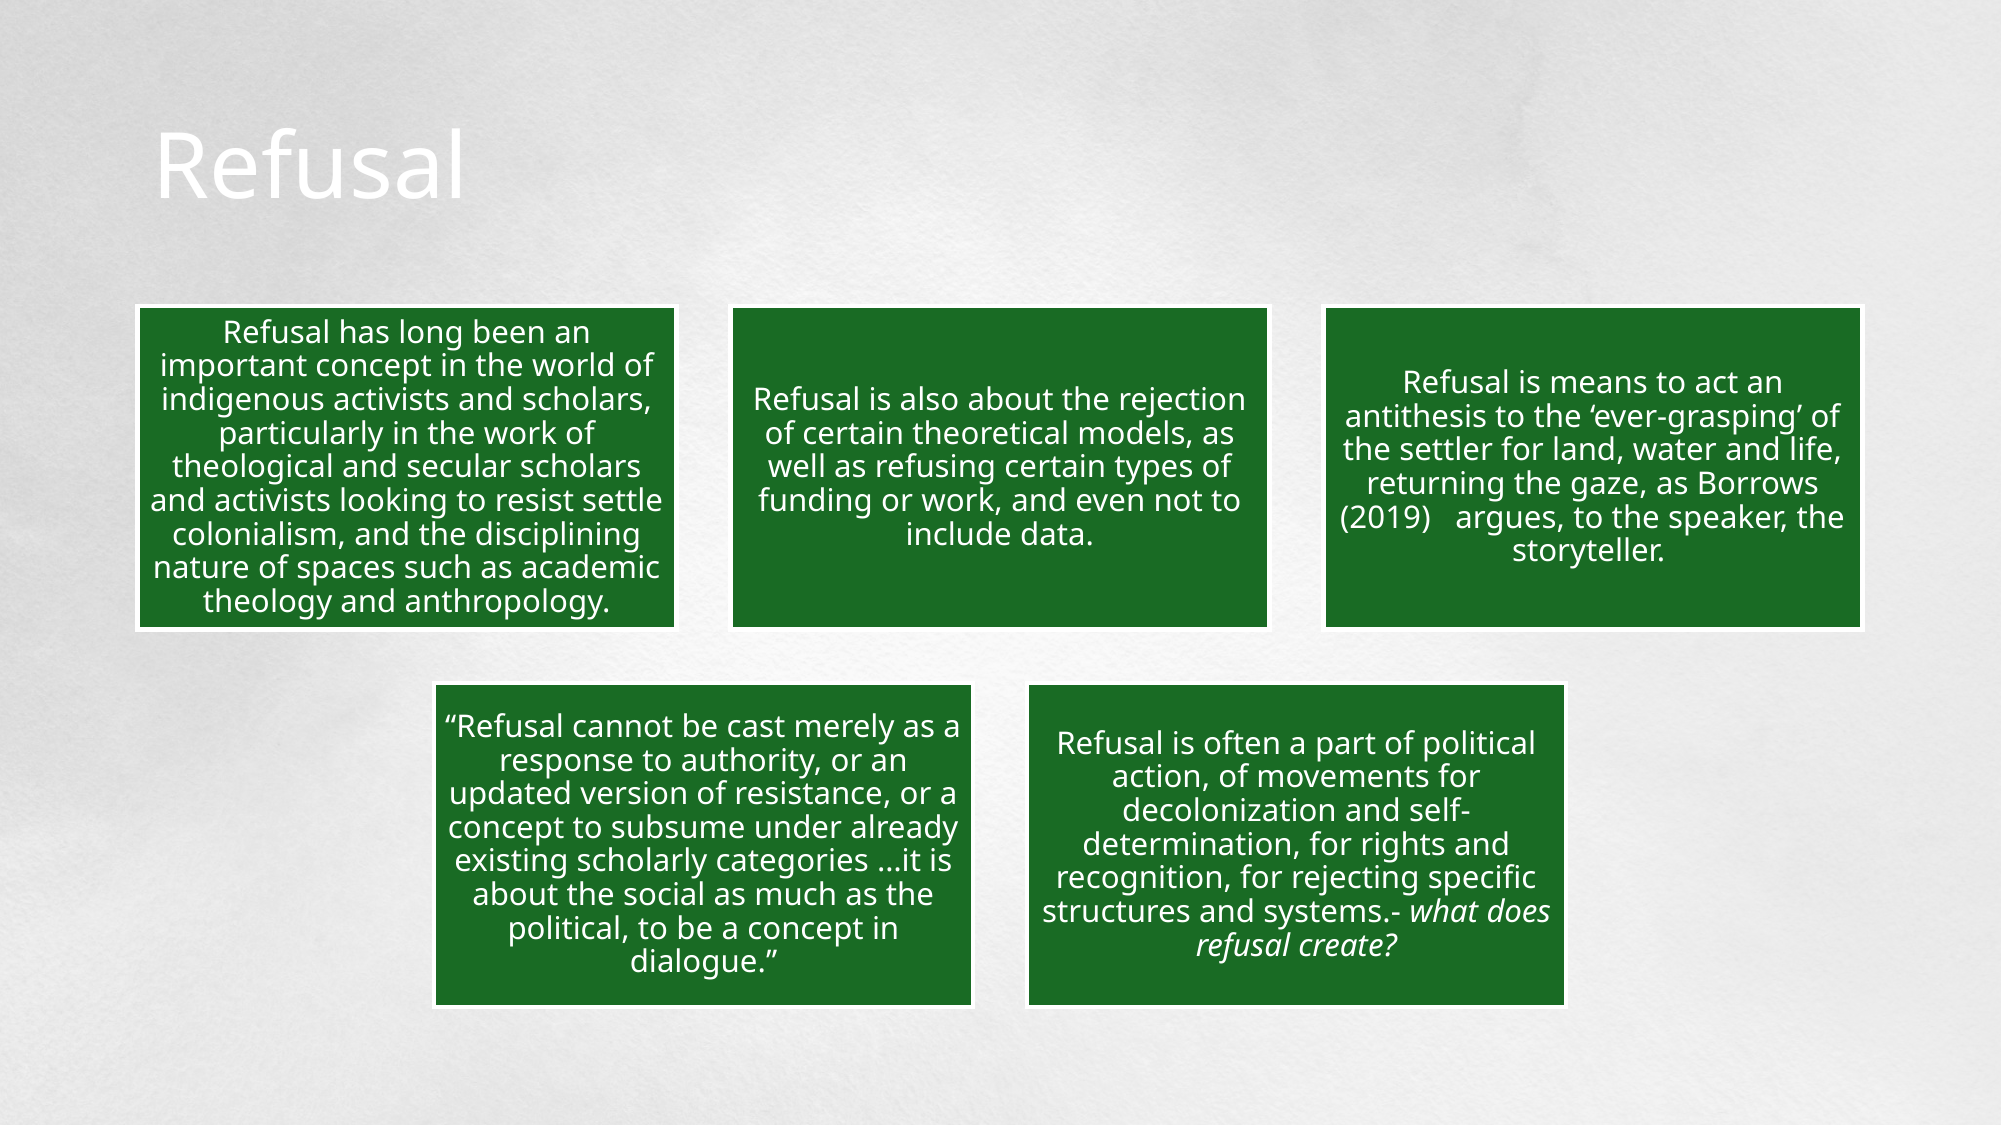

# Refusal
Refusal has long been an important concept in the world of indigenous activists and scholars, particularly in the work of theological and secular scholars and activists looking to resist settle colonialism, and the disciplining nature of spaces such as academic theology and anthropology.
Refusal is also about the rejection of certain theoretical models, as well as refusing certain types of funding or work, and even not to include data.
Refusal is means to act an antithesis to the ‘ever-grasping’ of the settler for land, water and life, returning the gaze, as Borrows (2019) argues, to the speaker, the storyteller.
“Refusal cannot be cast merely as a response to authority, or an updated version of resistance, or a concept to subsume under already existing scholarly categories …it is about the social as much as the political, to be a concept in dialogue.”
Refusal is often a part of political action, of movements for decolonization and self-determination, for rights and recognition, for rejecting specific structures and systems.- what does refusal create?